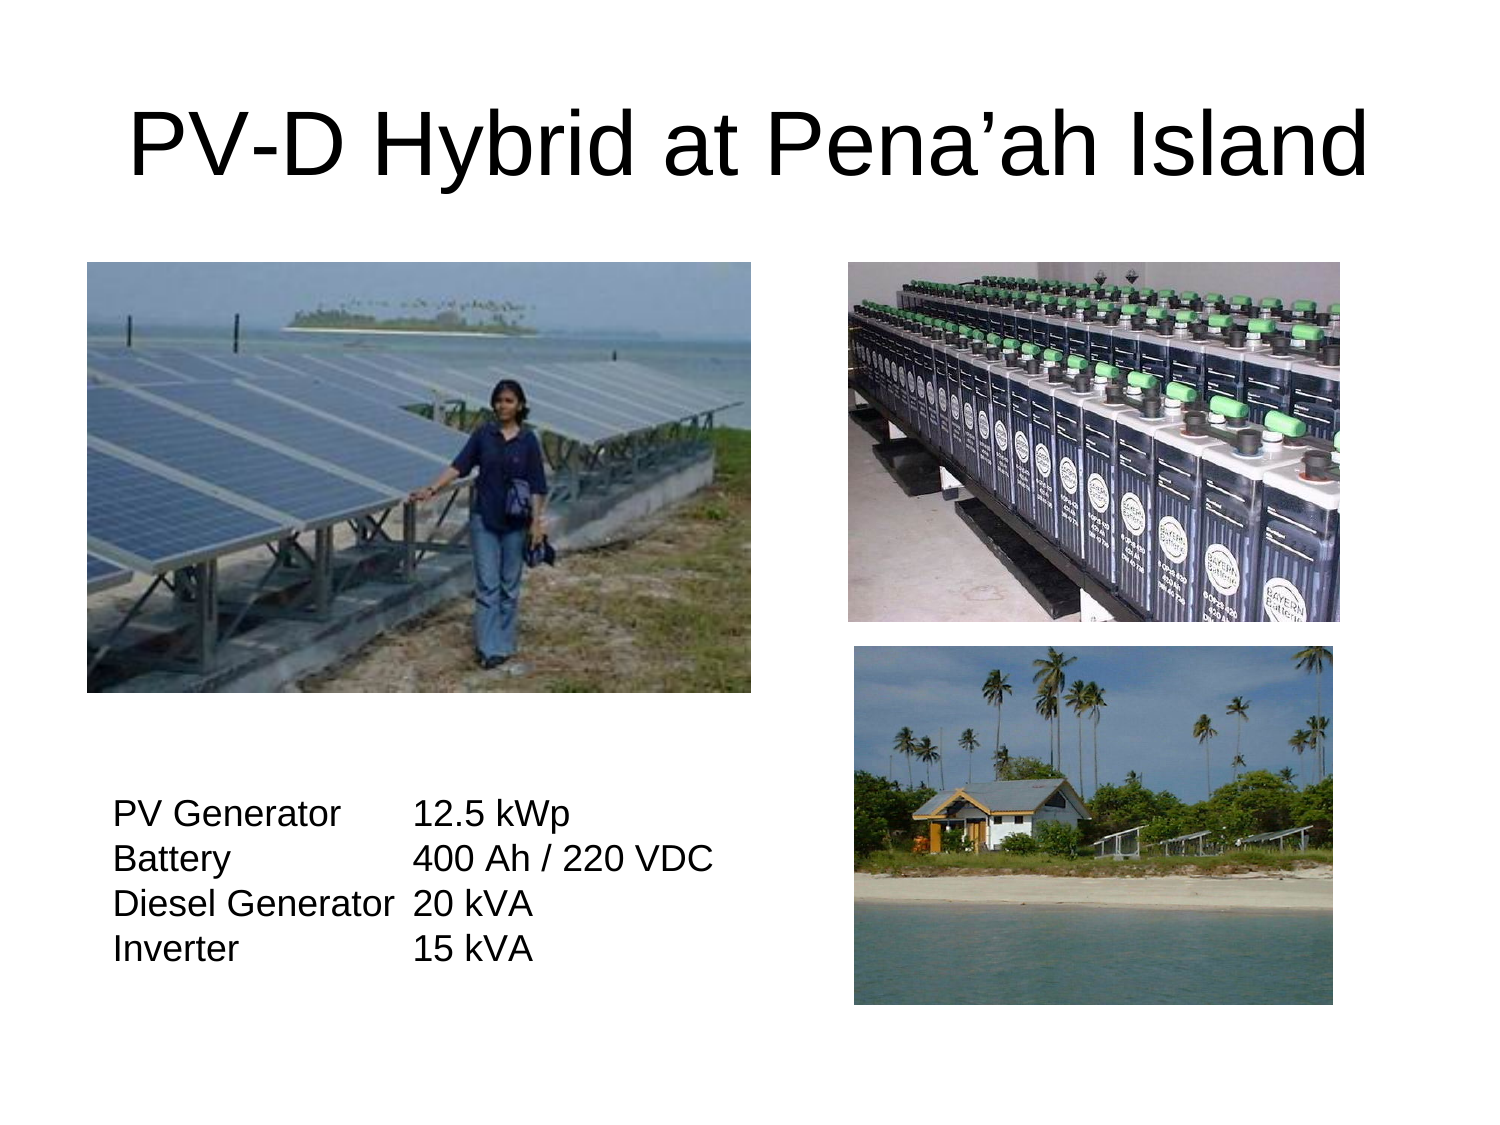

# PV-D Hybrid at Pena’ah Island
PV Generator	12.5 kWp
Battery		400 Ah / 220 VDC
Diesel Generator	20 kVA
Inverter		15 kVA